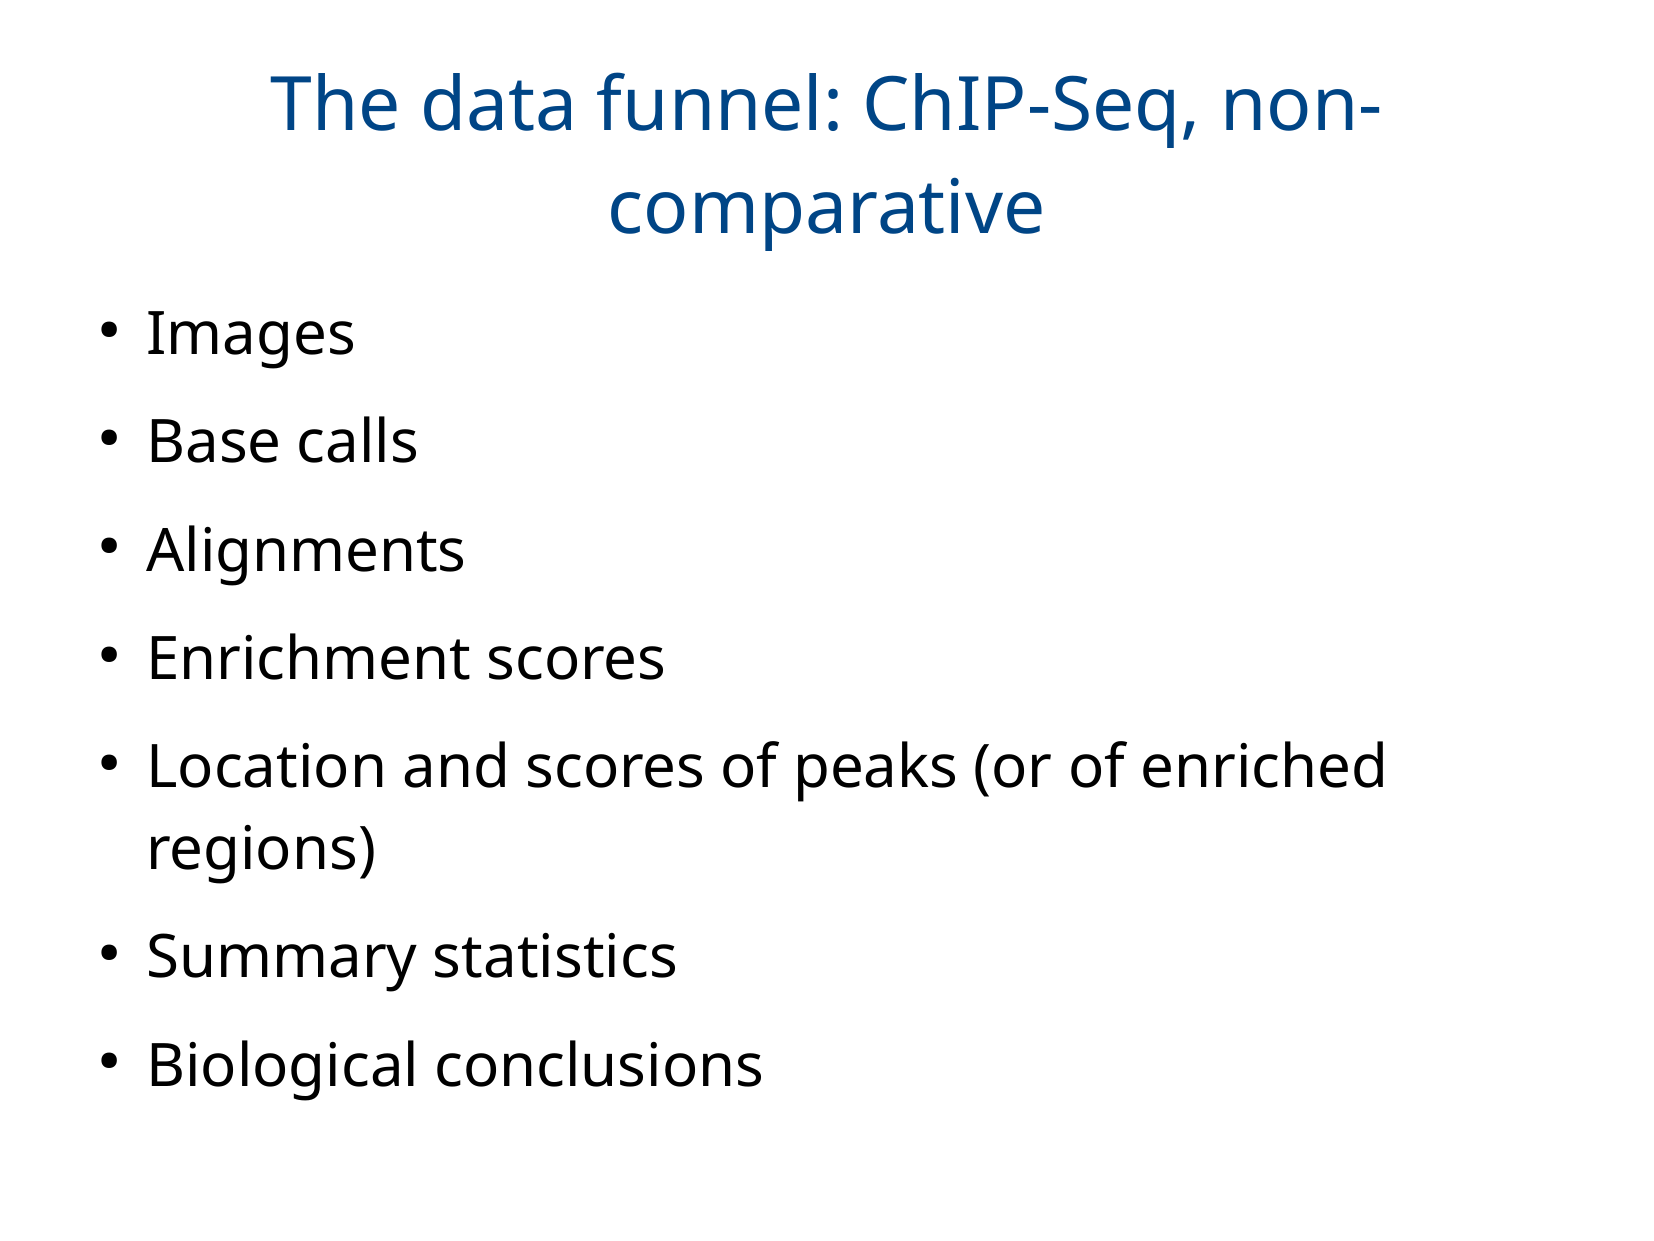

# The data funnel: ChIP-Seq, non-comparative
Images
Base calls
Alignments
Enrichment scores
Location and scores of peaks (or of enriched regions)
Summary statistics
Biological conclusions